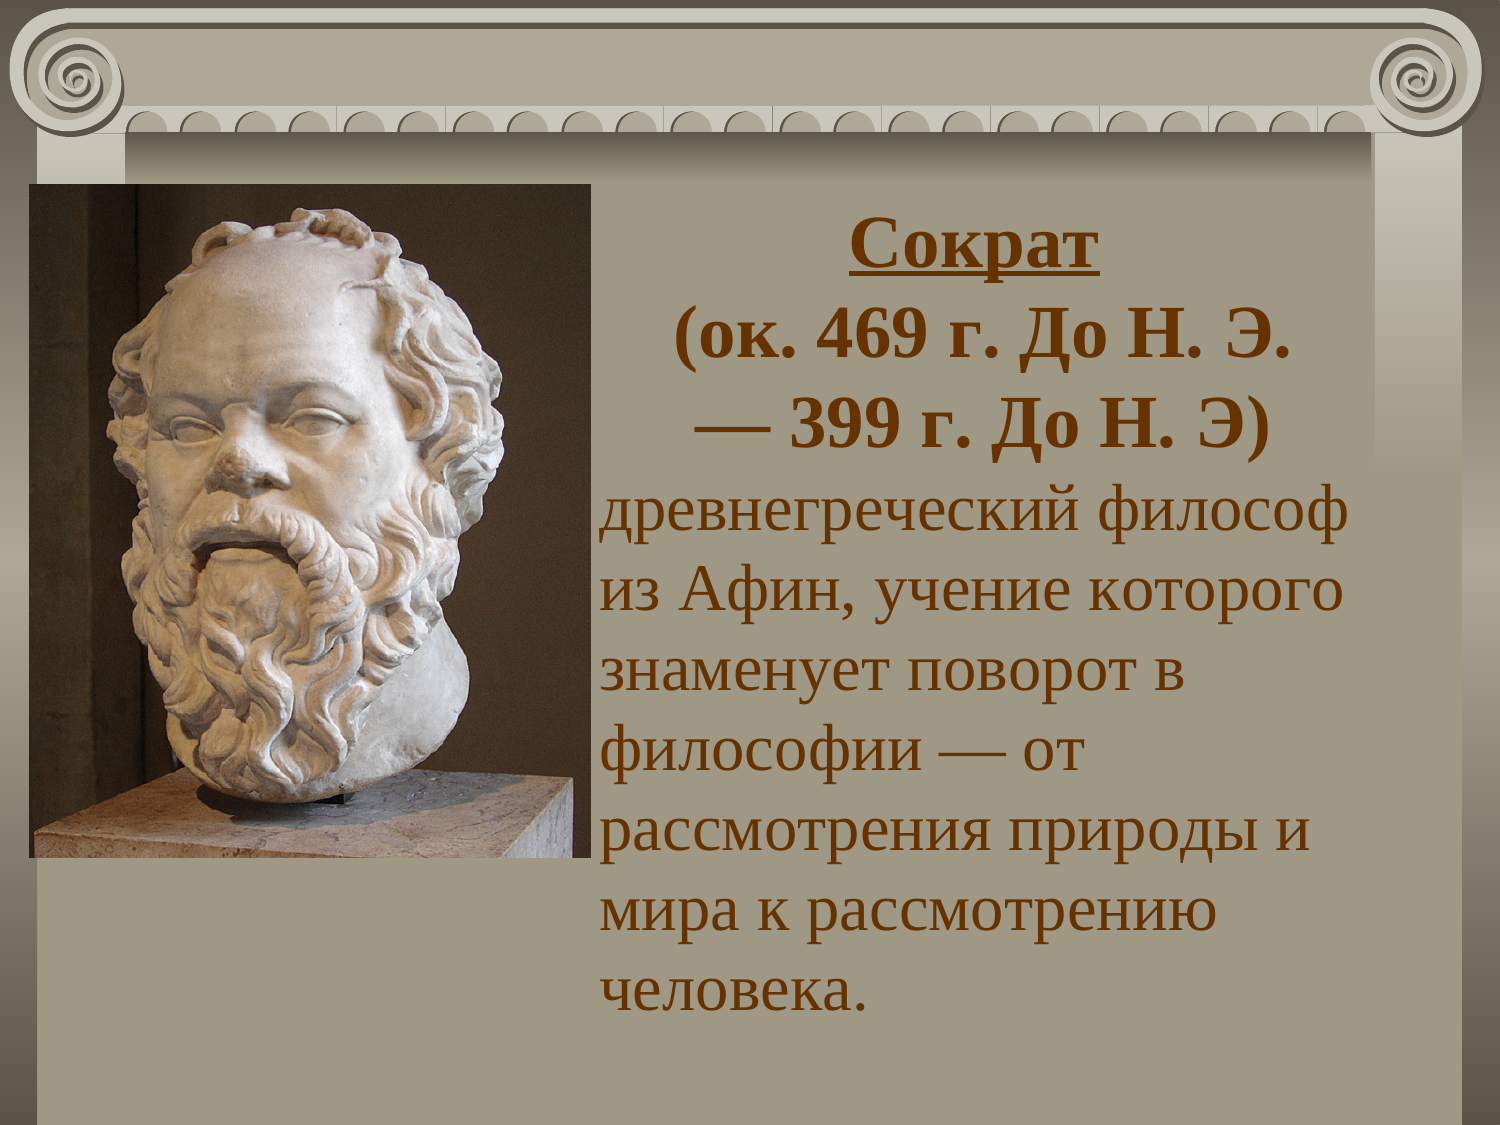

Сократ
(ок. 469 г. До Н. Э.— 399 г. До Н. Э)
древнегреческий философ из Афин, учение которого знаменует поворот в философии — от рассмотрения природы и мира к рассмотрению человека.